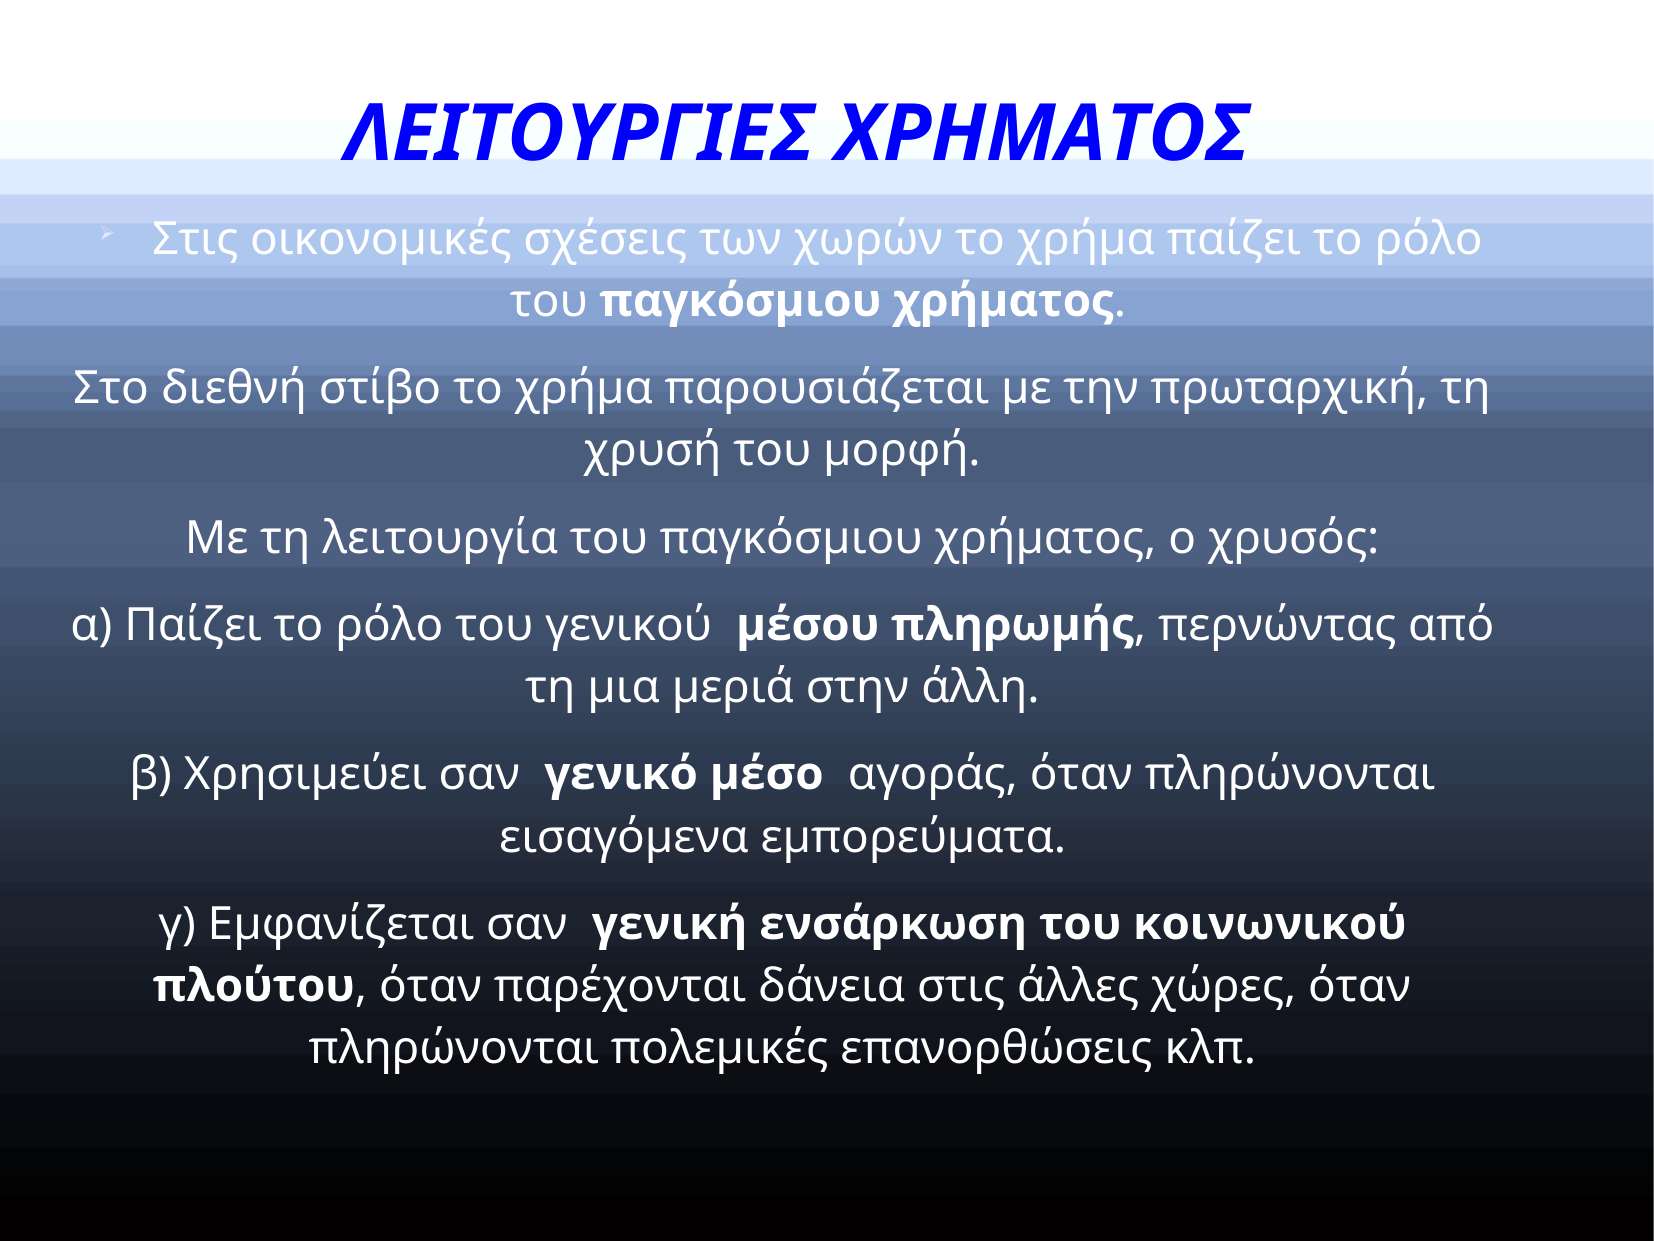

# ΛΕΙΤΟΥΡΓΙΕΣ ΧΡΗΜΑΤΟΣ
Στις οικονομικές σχέσεις των χωρών το χρήμα παίζει το ρόλο του παγκόσμιου χρήματος.
Στο διεθνή στίβο το χρήμα παρουσιάζεται με την πρωταρχική, τη χρυσή του μορφή.
Με τη λειτουργία του παγκόσμιου χρήματος, ο χρυσός:
α) Παίζει το ρόλο του γενικού  μέσου πληρωμής, περνώντας από τη μια μεριά στην άλλη.
β) Χρησιμεύει σαν  γενικό μέσο  αγοράς, όταν πληρώνονται εισαγόμενα εμπορεύματα.
γ) Εμφανίζεται σαν  γενική ενσάρκωση του κοινωνικού πλούτου, όταν παρέχονται δάνεια στις άλλες χώρες, όταν πληρώνονται πολεμικές επανορθώσεις κλπ.